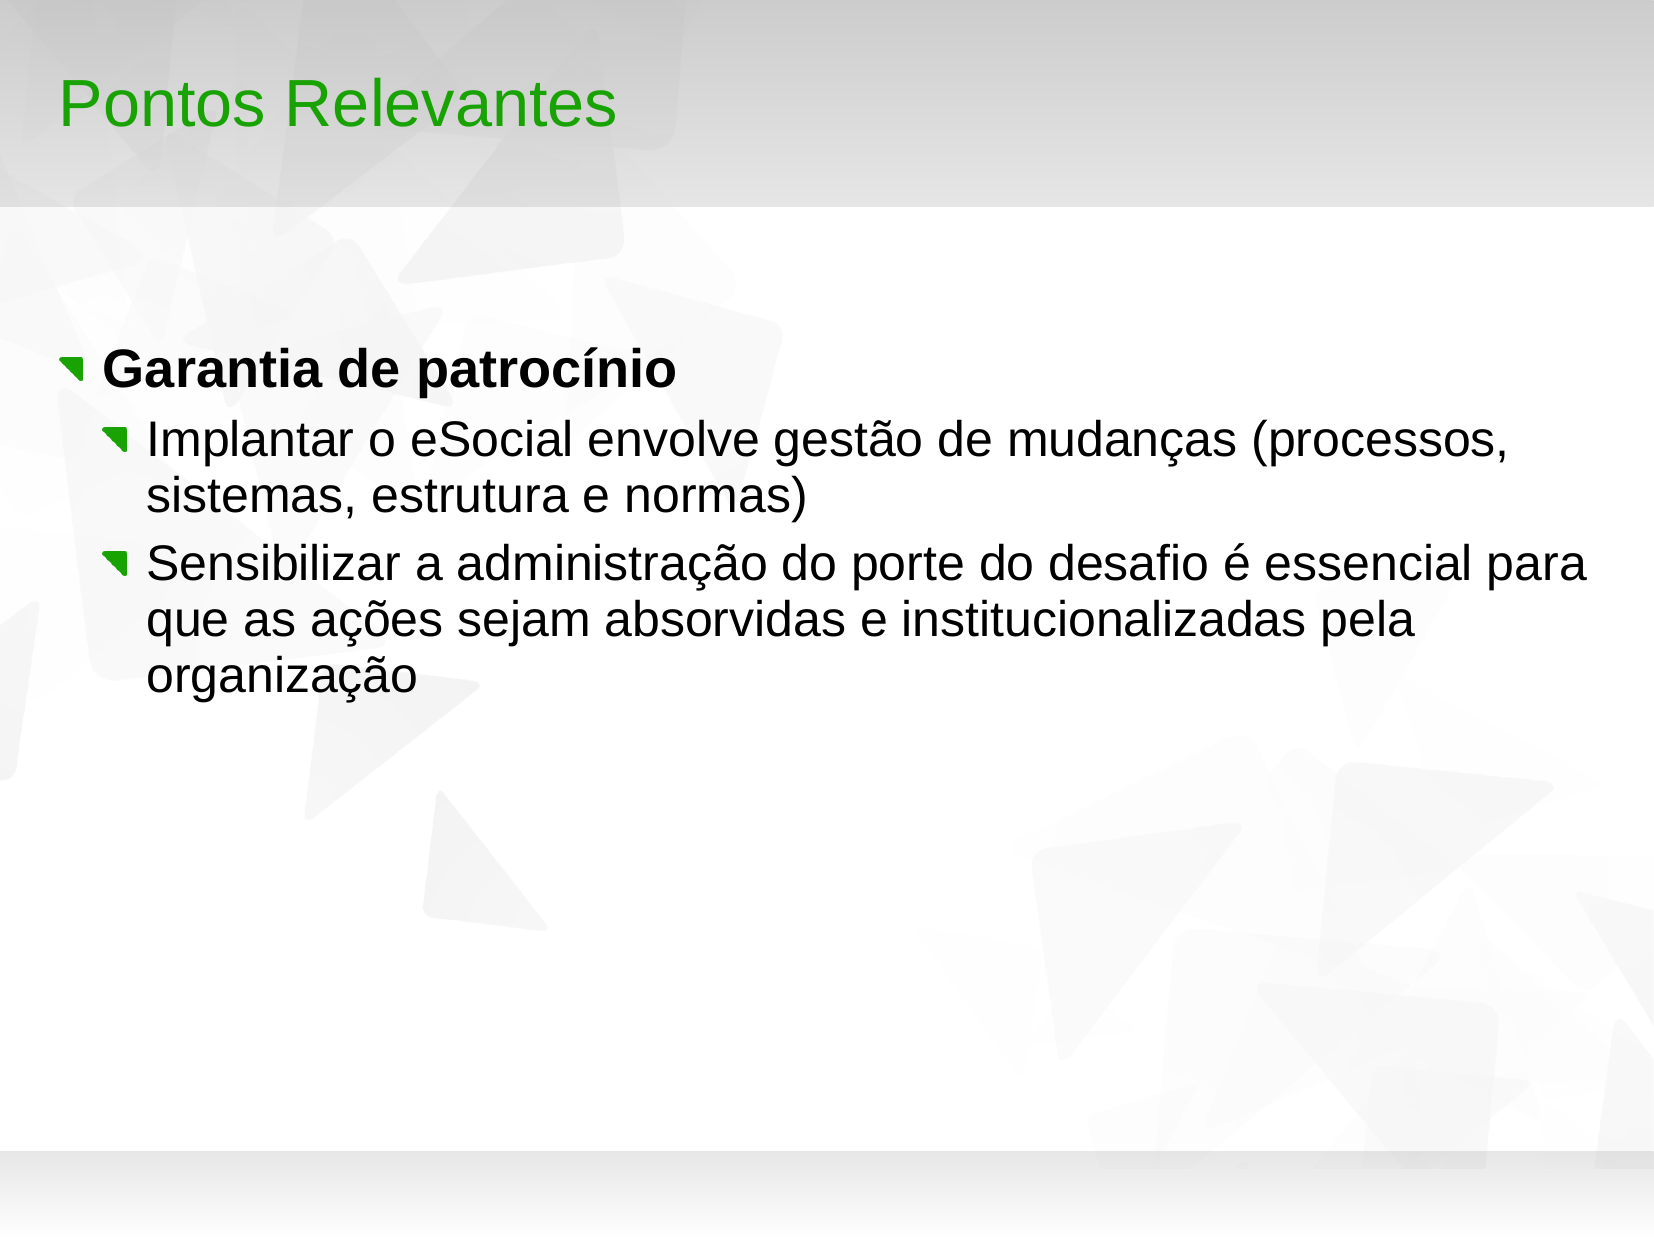

# Pontos Relevantes
Garantia de patrocínio
Implantar o eSocial envolve gestão de mudanças (processos, sistemas, estrutura e normas)
Sensibilizar a administração do porte do desafio é essencial para que as ações sejam absorvidas e institucionalizadas pela organização